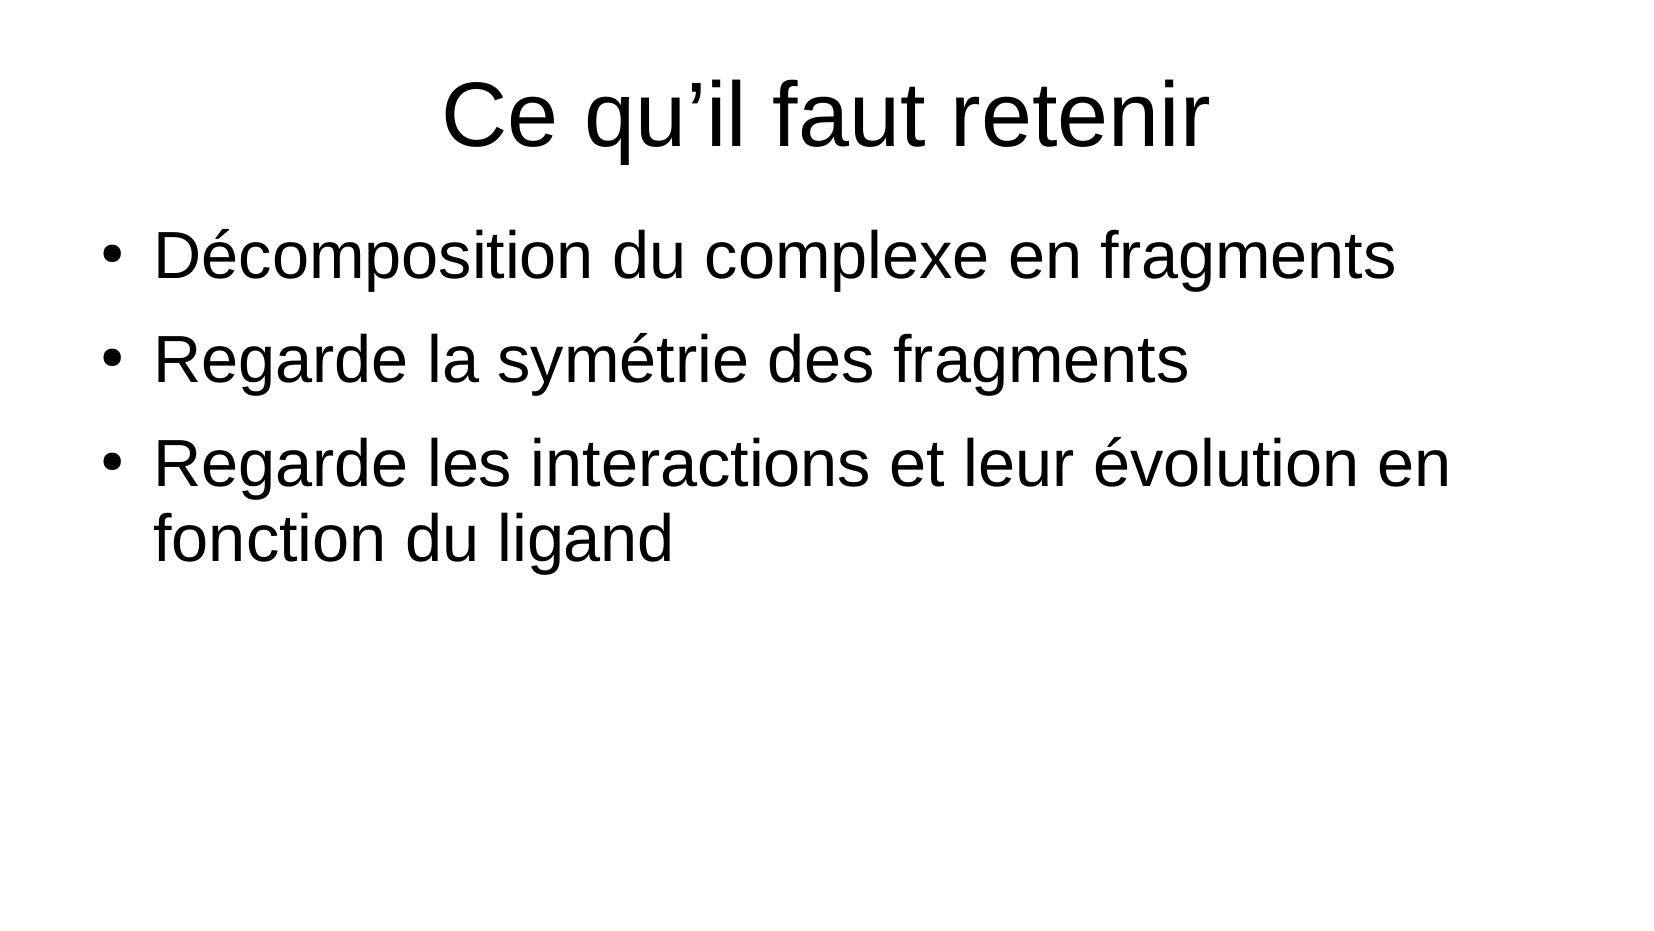

# Ce qu’il faut retenir
Décomposition du complexe en fragments
Regarde la symétrie des fragments
Regarde les interactions et leur évolution en fonction du ligand